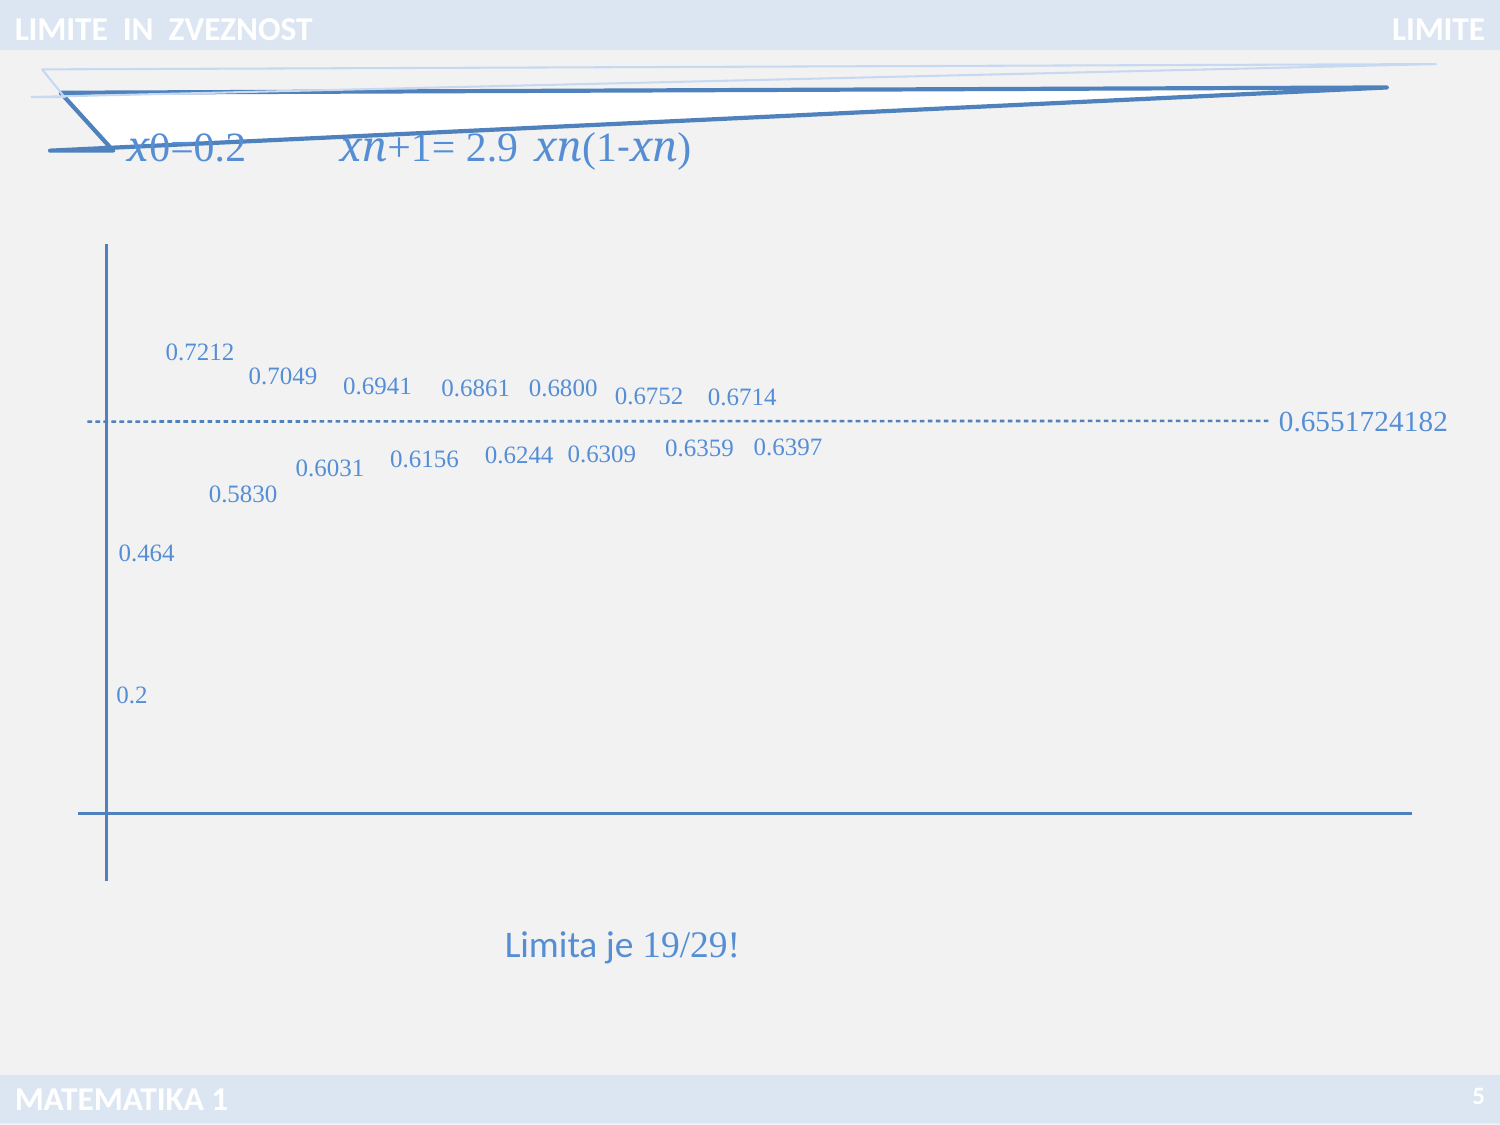

LIMITE IN ZVEZNOST
LIMITE
x0=0.2
xn+1= 2.9 xn(1-xn)
0.7212
0.7049
0.6941
0.6861
0.6800
0.6752
0.6714
0.6551724182
0.6397
0.6359
0.6309
0.6244
0.6156
0.6031
0.5830
0.464
0.2
Limita je 19/29!
MATEMATIKA 1